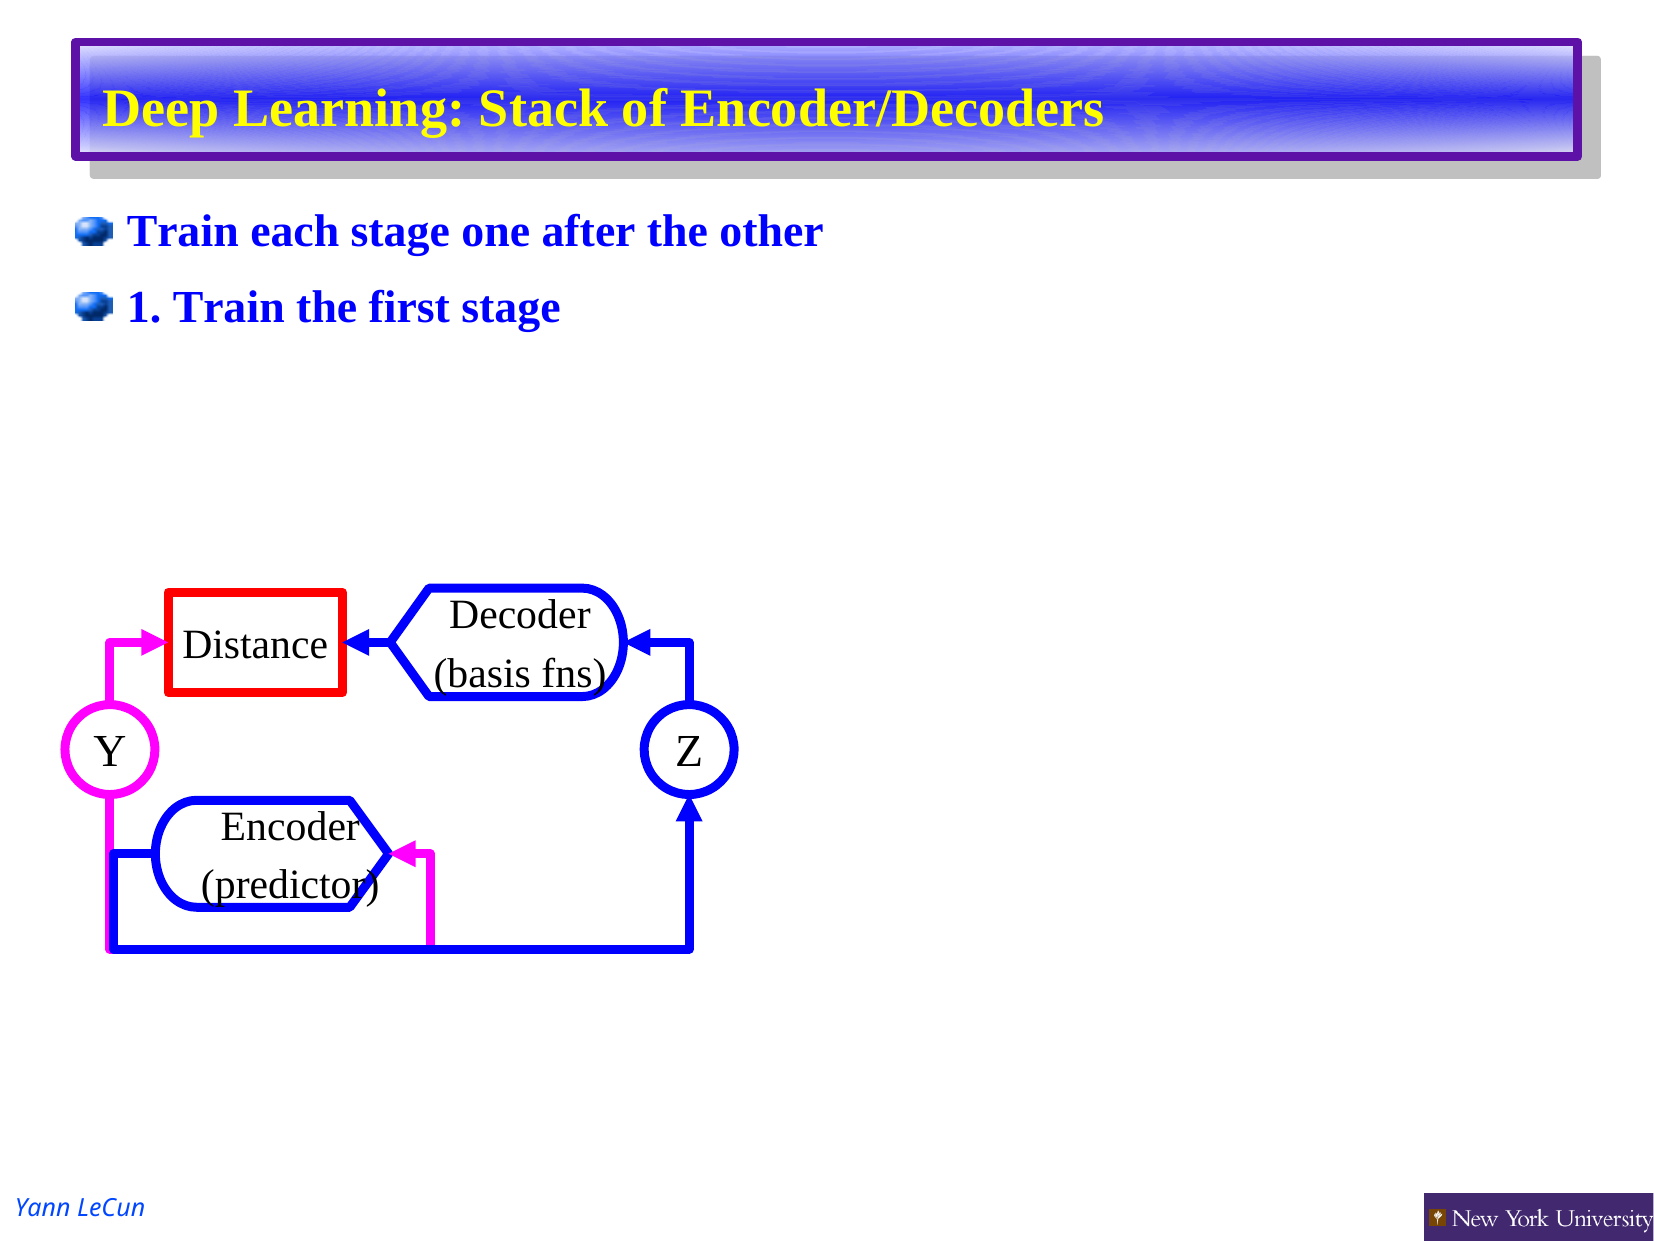

# Deep Learning: Stack of Encoder/Decoders
Train each stage one after the other
1. Train the first stage
Decoder
(basis fns)
Distance
Y
Z
Encoder
(predictor)